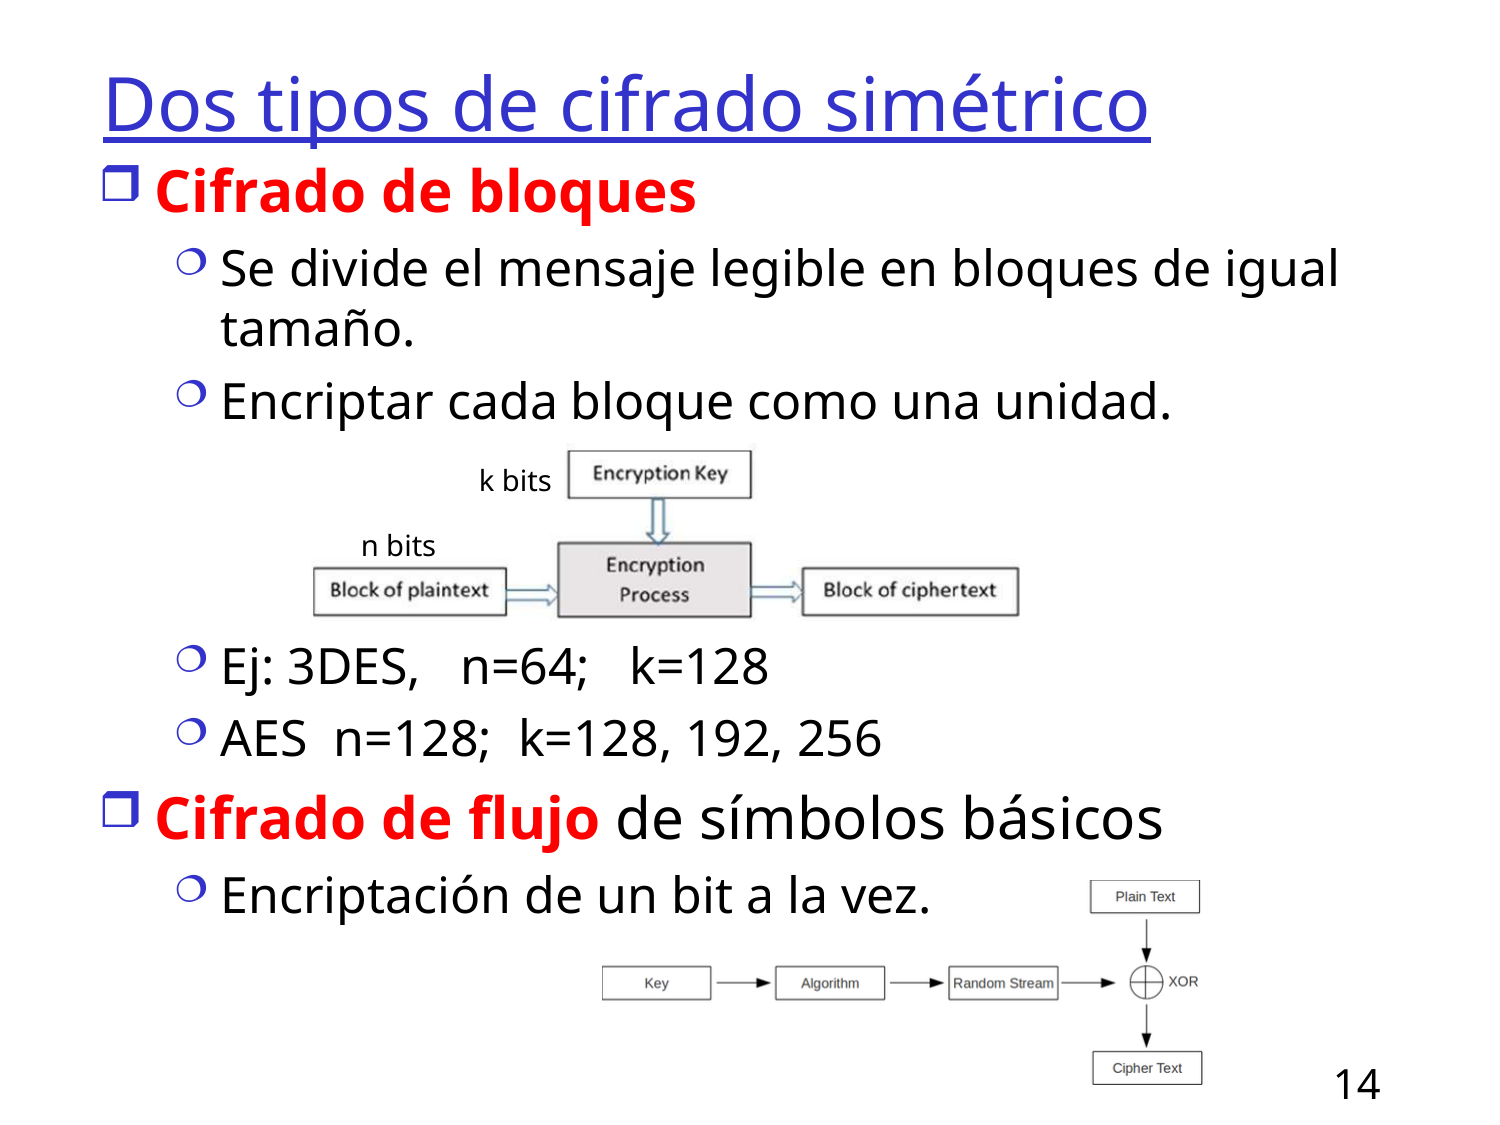

# Dos tipos de cifrado simétrico
Cifrado de bloques
Se divide el mensaje legible en bloques de igual tamaño.
Encriptar cada bloque como una unidad.
Ej: 3DES, n=64; k=128
AES n=128; k=128, 192, 256
Cifrado de flujo de símbolos básicos
Encriptación de un bit a la vez.
k bits
n bits
14